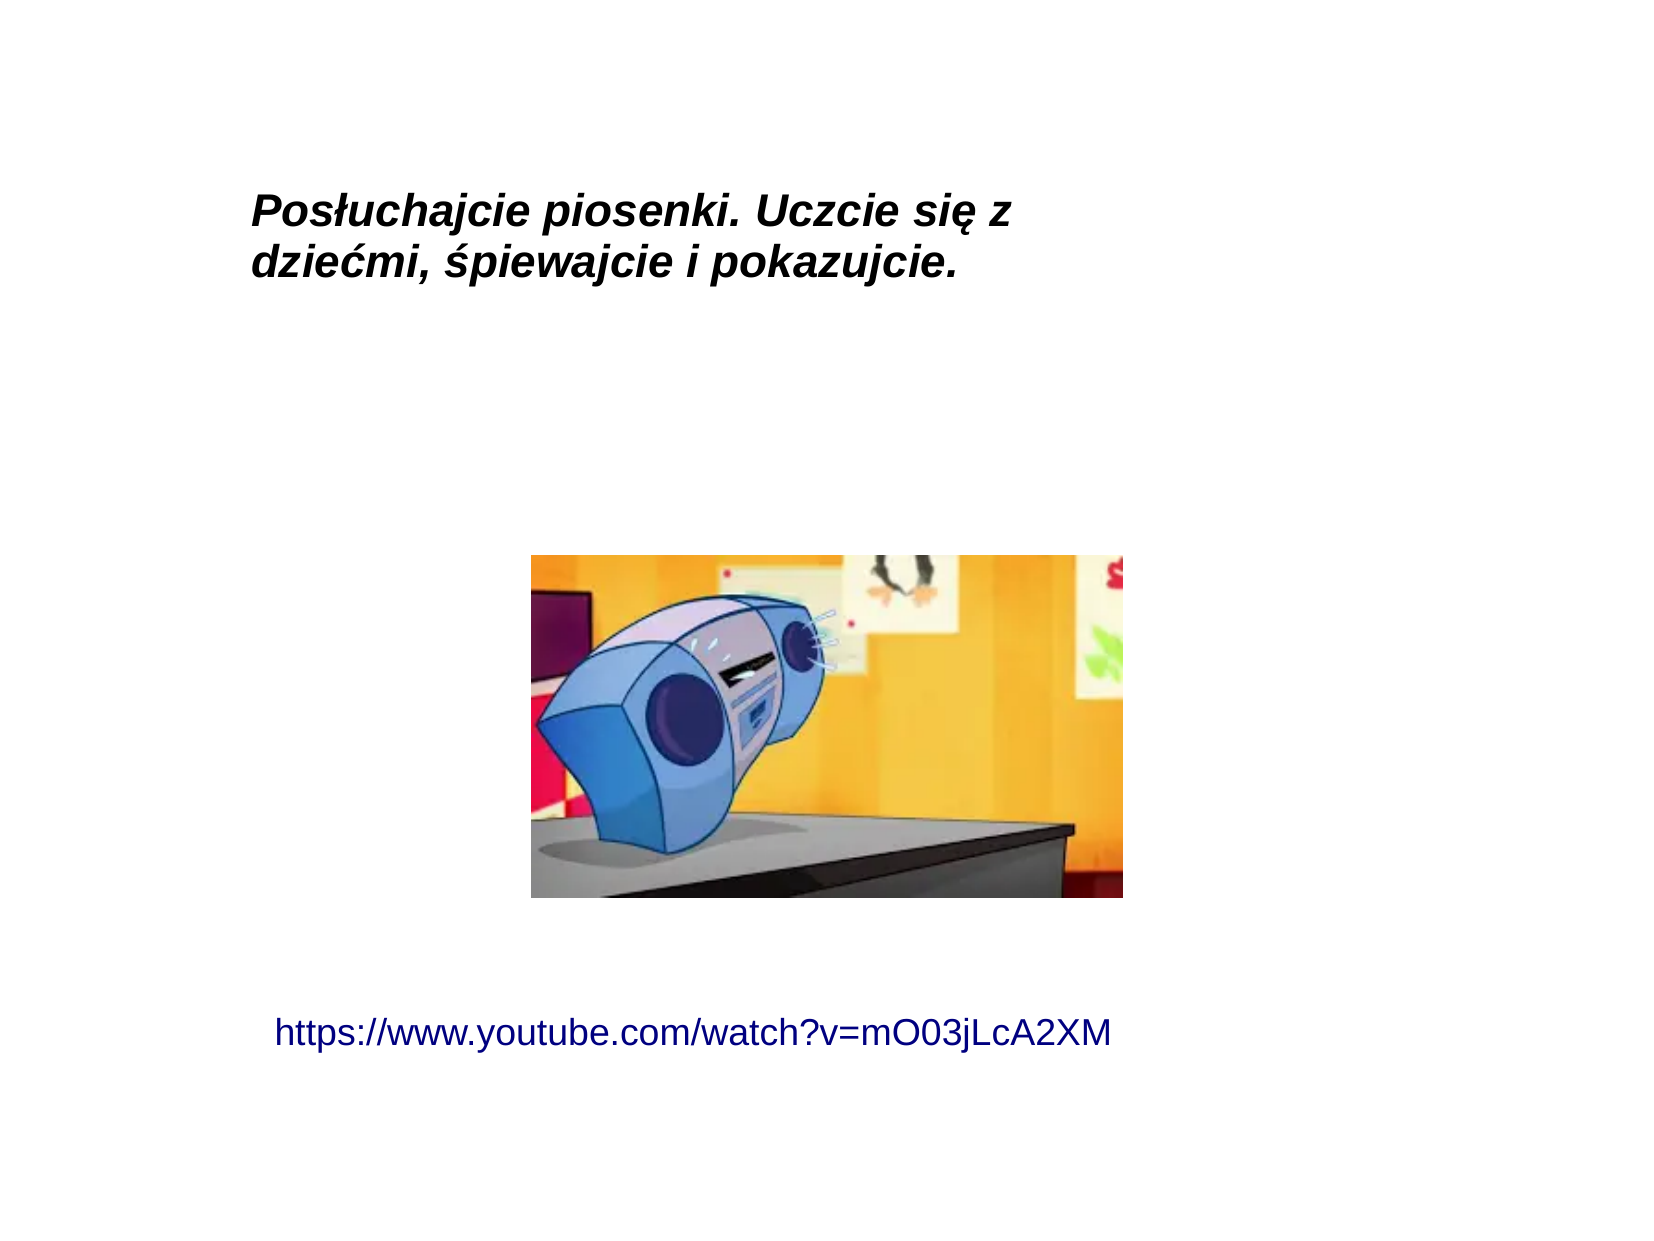

Posłuchajcie piosenki. Uczcie się z dziećmi, śpiewajcie i pokazujcie.
https://www.youtube.com/watch?v=mO03jLcA2XM